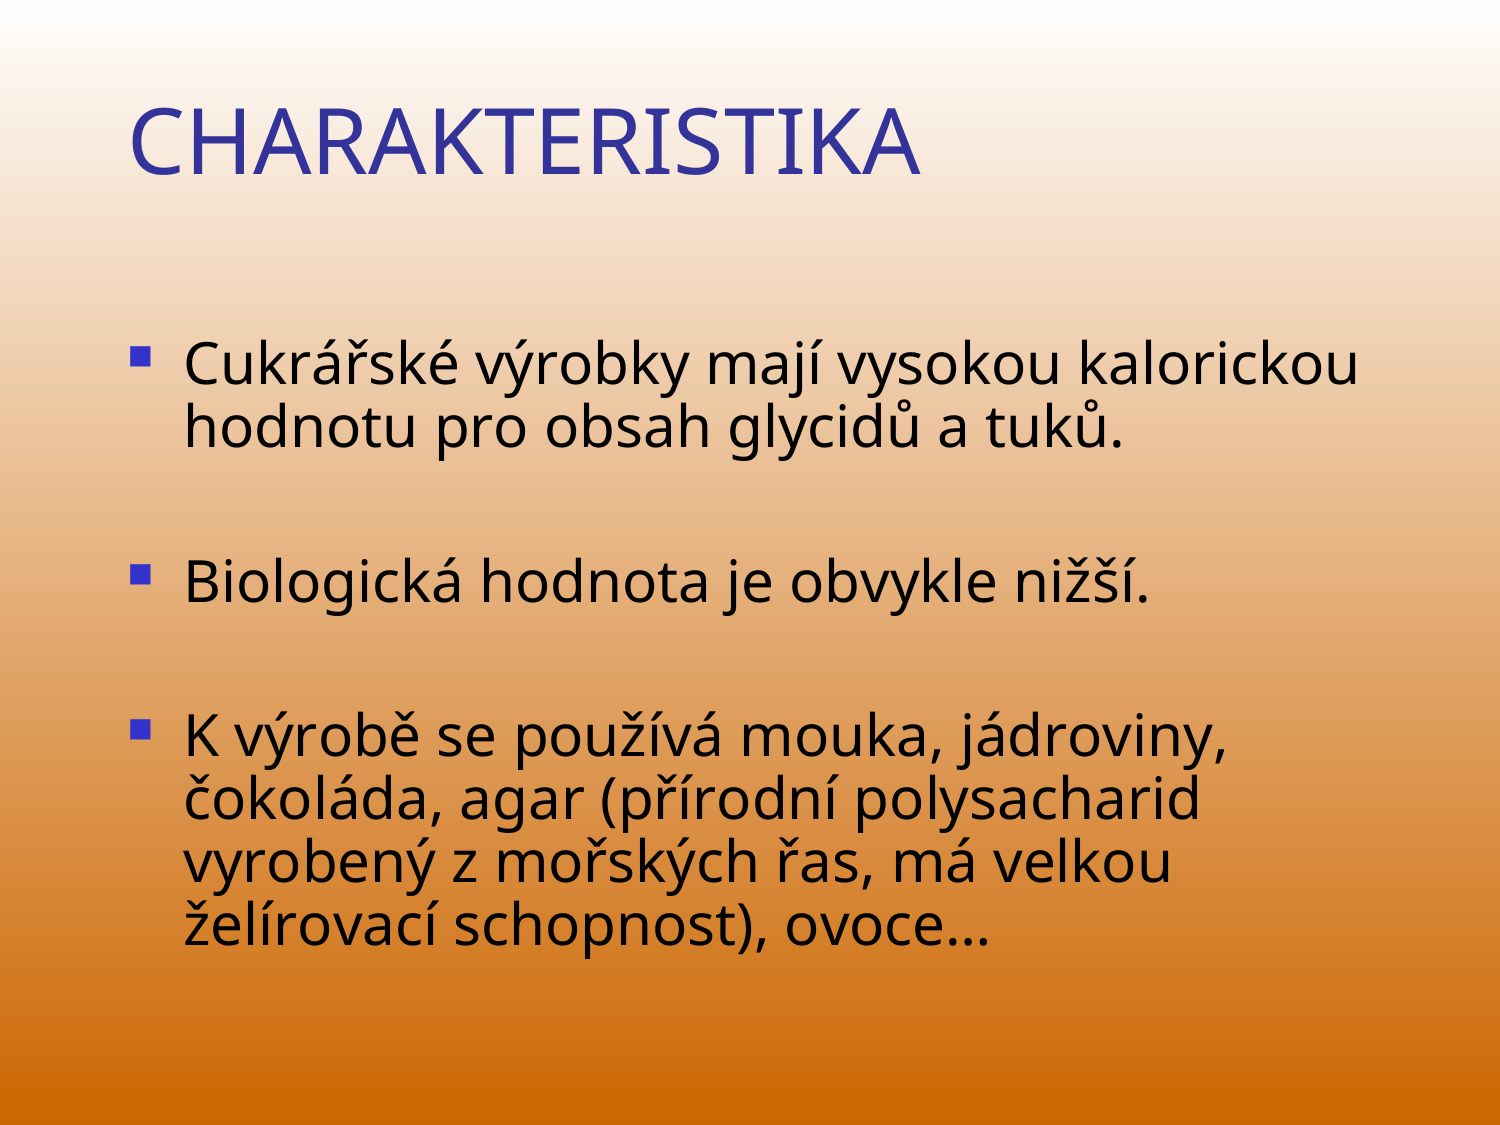

# CHARAKTERISTIKA
Cukrářské výrobky mají vysokou kalorickou hodnotu pro obsah glycidů a tuků.
Biologická hodnota je obvykle nižší.
K výrobě se používá mouka, jádroviny, čokoláda, agar (přírodní polysacharid vyrobený z mořských řas, má velkou želírovací schopnost), ovoce…